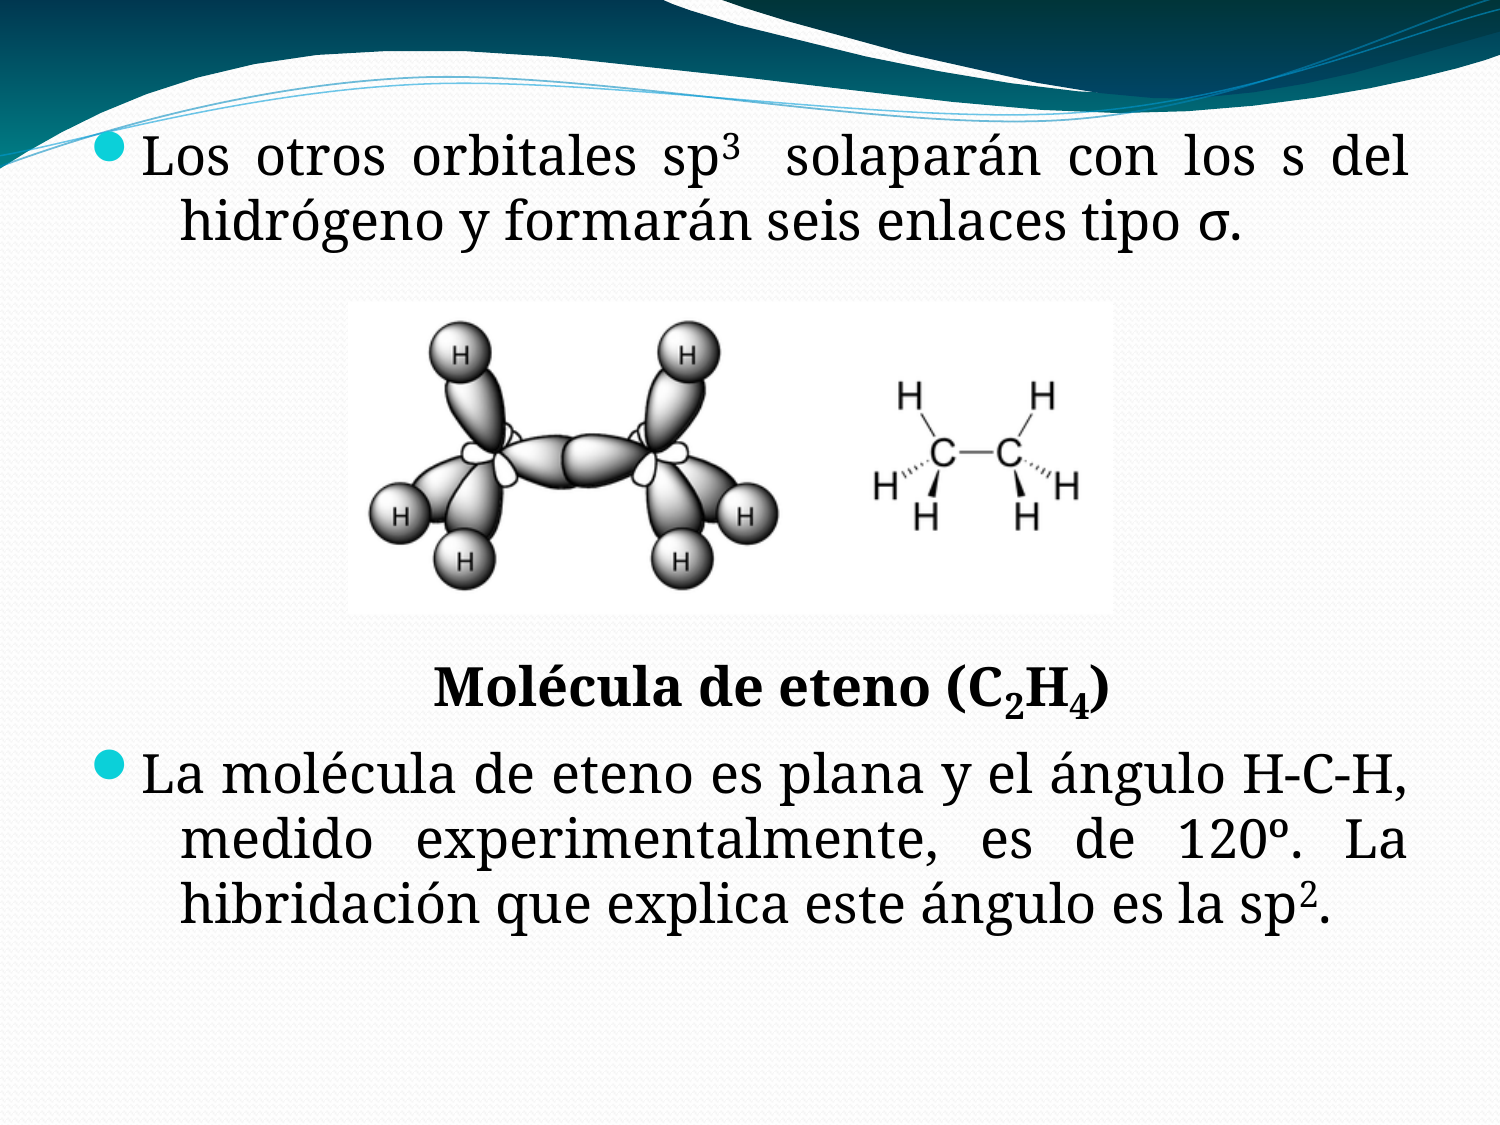

# Los otros orbitales sp3 solaparán con los s del hidrógeno y formarán seis enlaces tipo σ.
Molécula de eteno (C2H4)
La molécula de eteno es plana y el ángulo H-C-H, medido experimentalmente, es de 120º. La hibridación que explica este ángulo es la sp2.